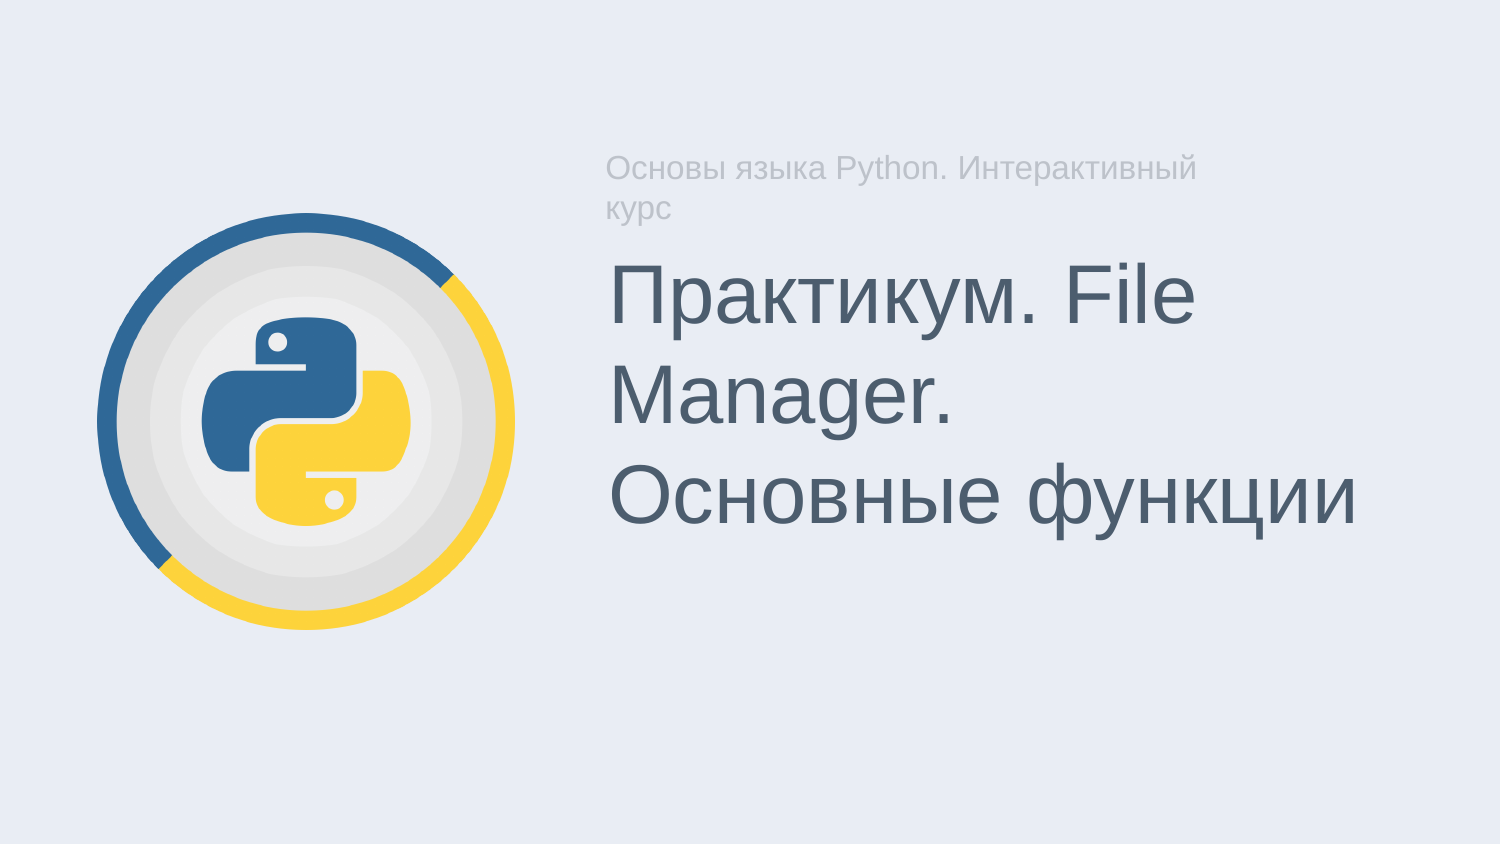

# Основы языка Python. Интерактивный курс
Практикум. File Manager.
Основные функции